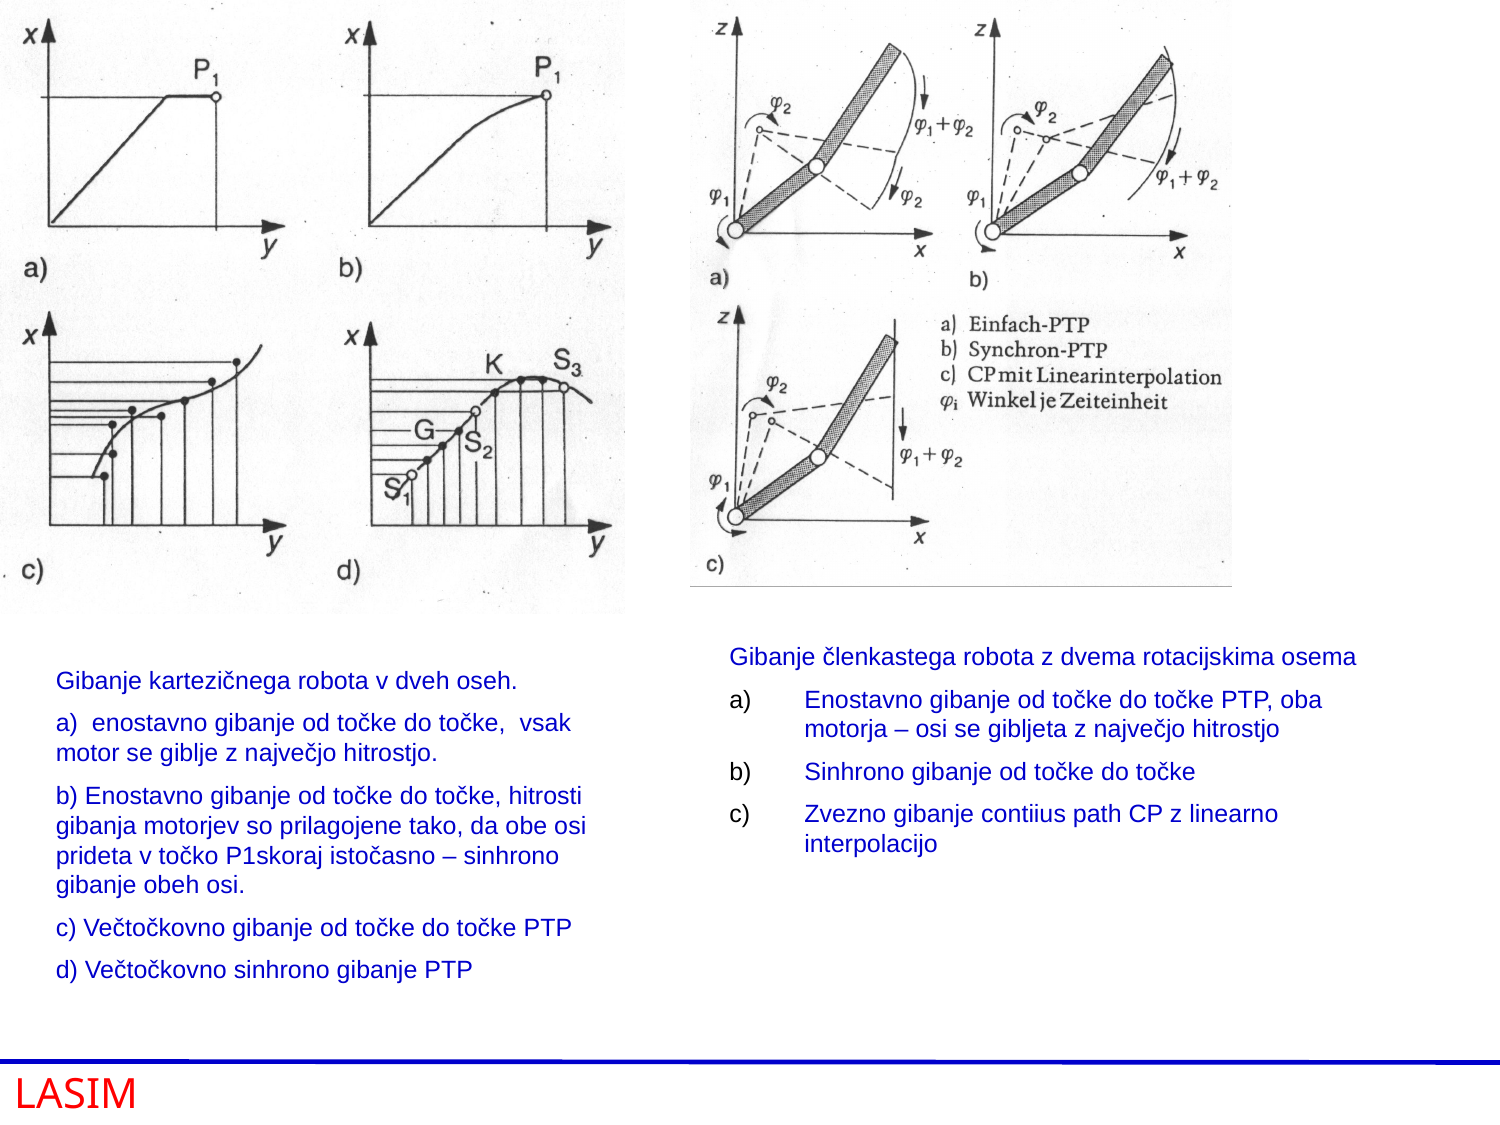

Gibanje členkastega robota z dvema rotacijskima osema
Enostavno gibanje od točke do točke PTP, oba motorja – osi se gibljeta z največjo hitrostjo
Sinhrono gibanje od točke do točke
Zvezno gibanje contiius path CP z linearno interpolacijo
Gibanje kartezičnega robota v dveh oseh.
a) enostavno gibanje od točke do točke, vsak motor se giblje z največjo hitrostjo.
b) Enostavno gibanje od točke do točke, hitrosti gibanja motorjev so prilagojene tako, da obe osi prideta v točko P1skoraj istočasno – sinhrono gibanje obeh osi.
c) Večtočkovno gibanje od točke do točke PTP
d) Večtočkovno sinhrono gibanje PTP